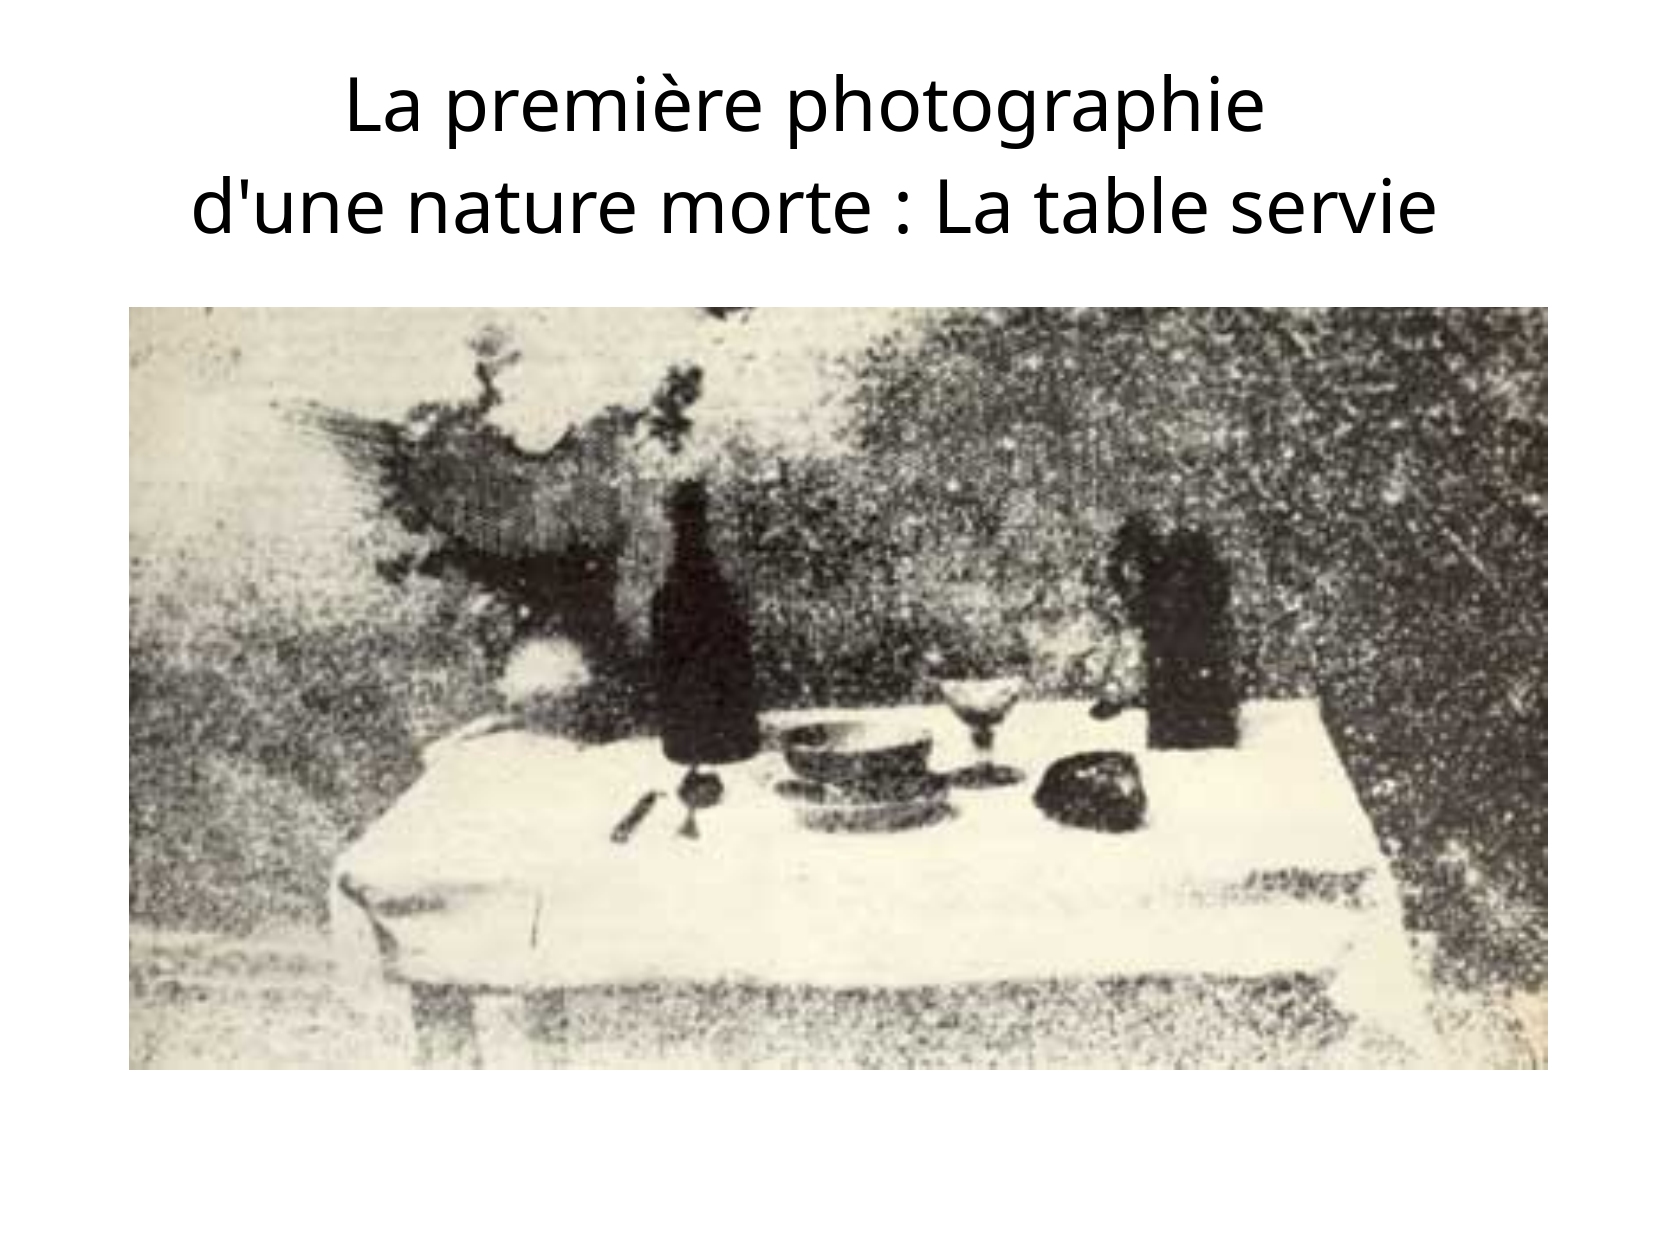

# La première photographie d'une nature morte : La table servie